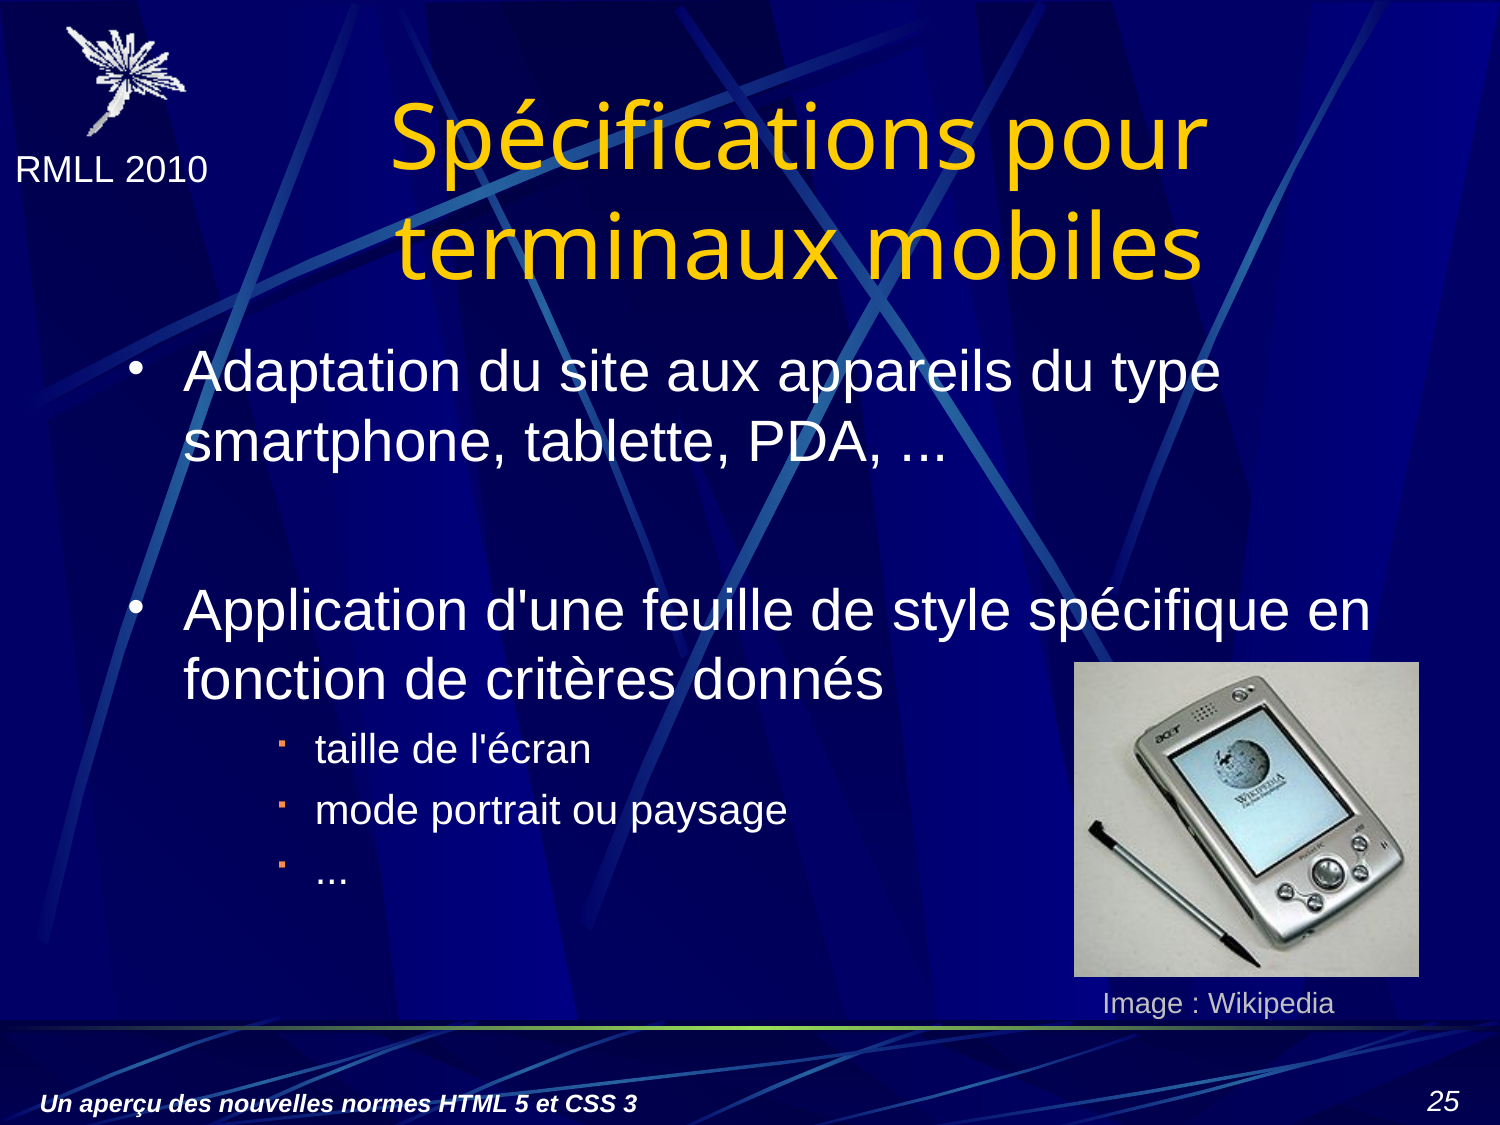

# Spécifications pour terminaux mobiles
Adaptation du site aux appareils du type smartphone, tablette, PDA, ...
Application d'une feuille de style spécifique en fonction de critères donnés
taille de l'écran
mode portrait ou paysage
...
Image : Wikipedia